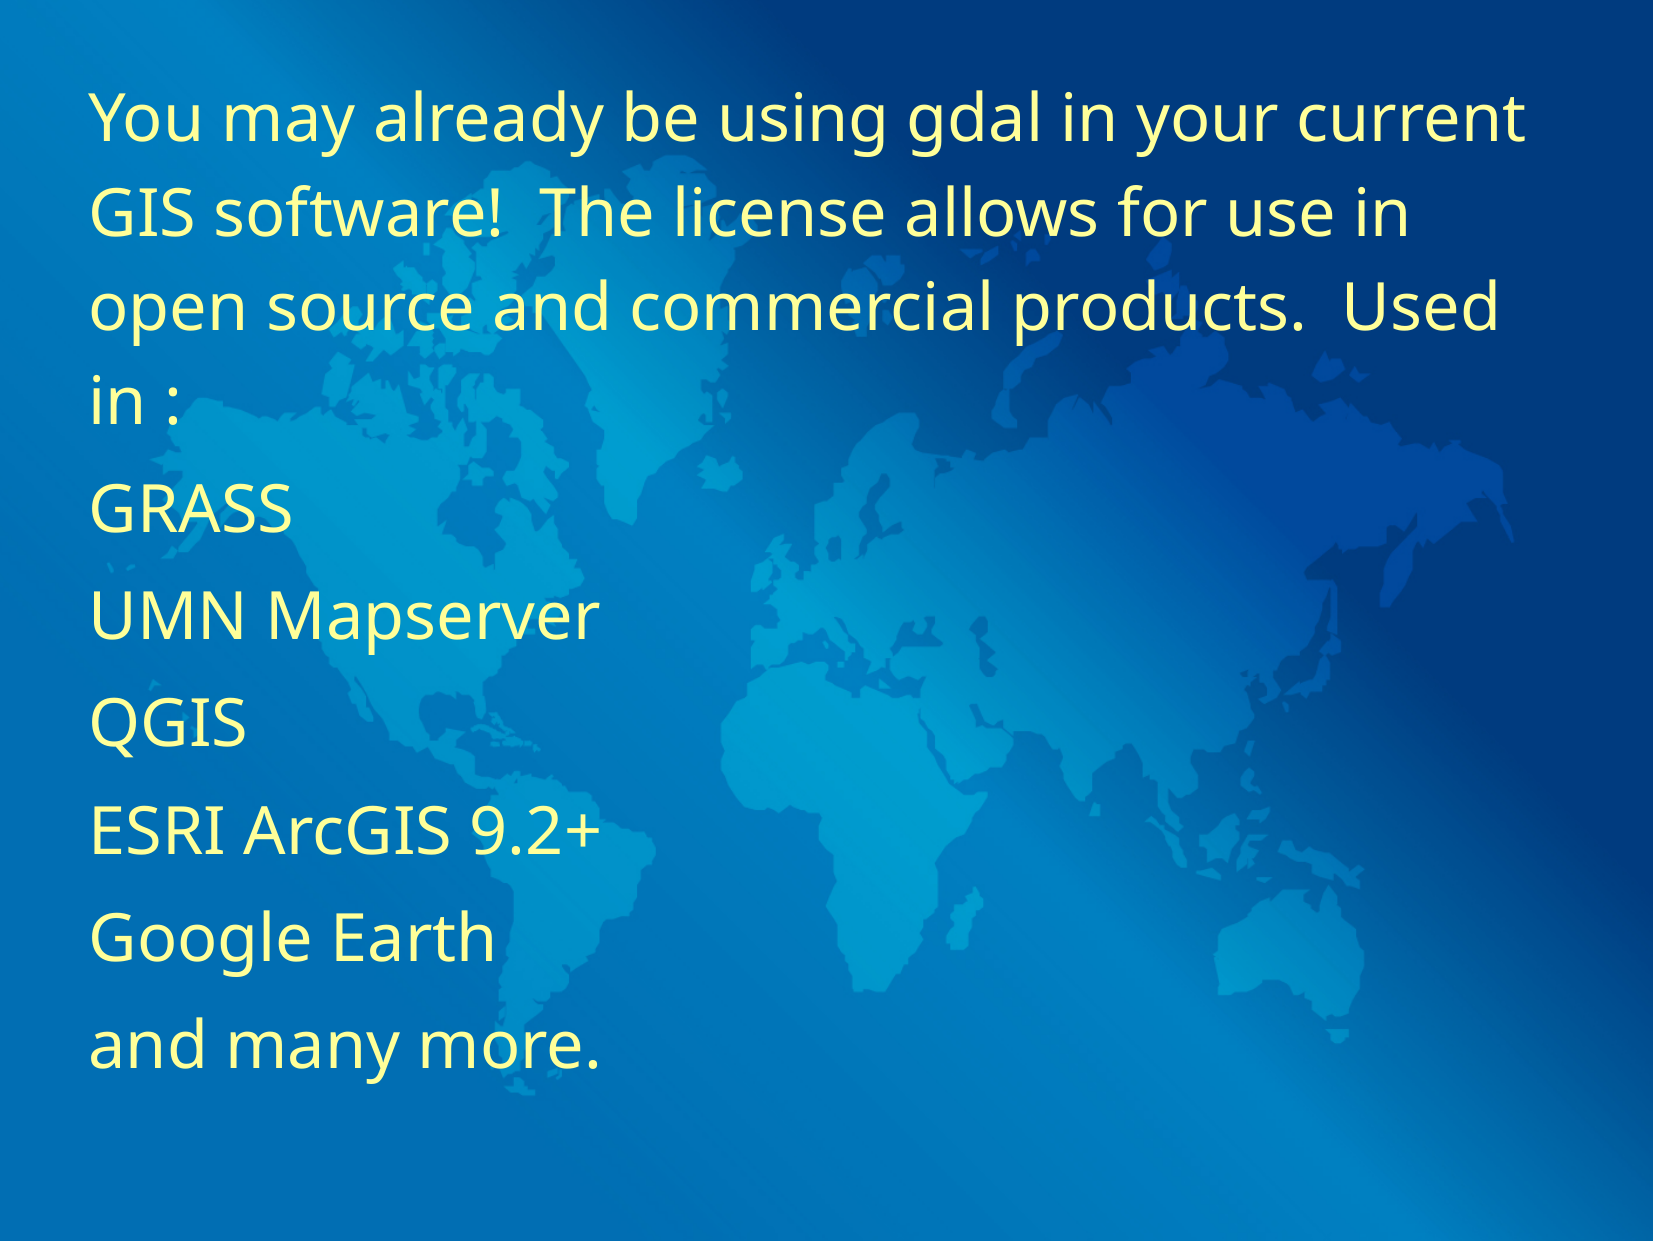

# You may already be using gdal in your current GIS software! The license allows for use in open source and commercial products. Used in :
GRASS
UMN Mapserver
QGIS
ESRI ArcGIS 9.2+
Google Earth
and many more.